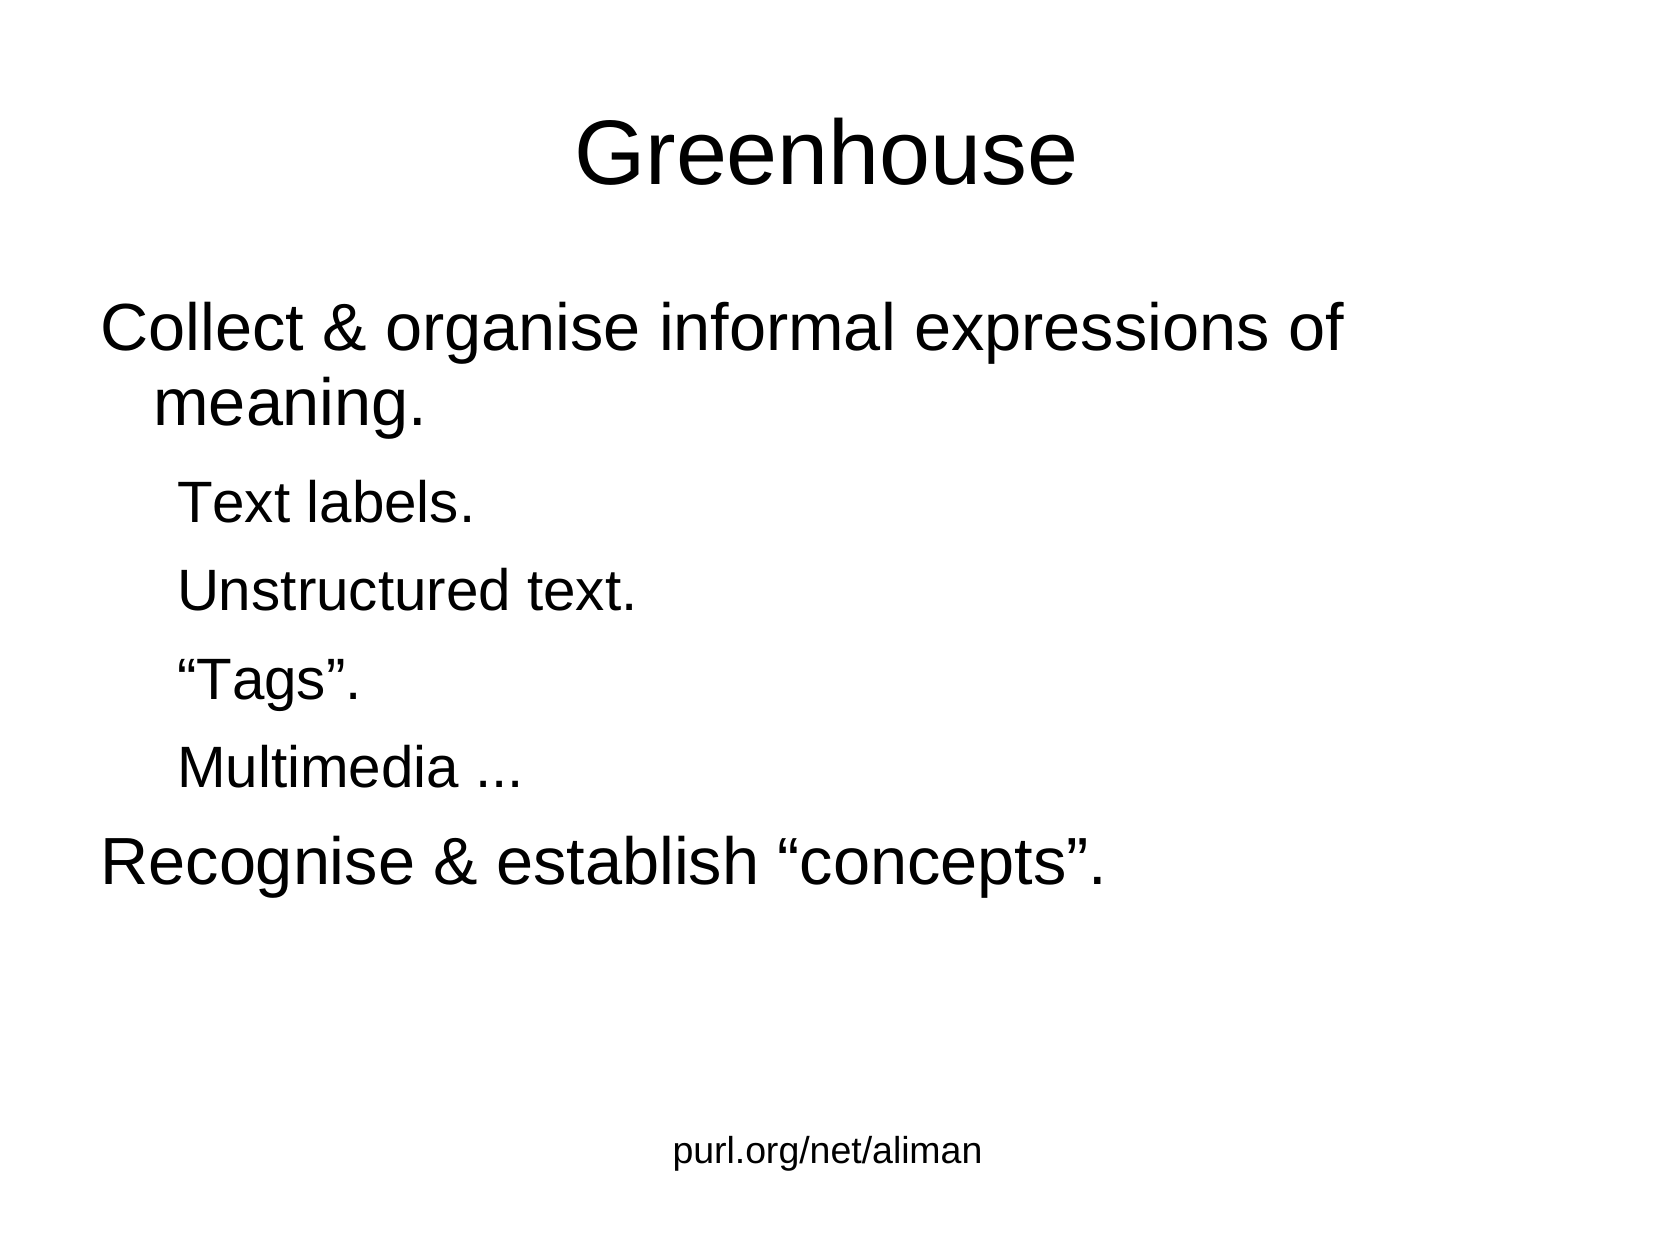

# Greenhouse
Collect & organise informal expressions of meaning.
Text labels.
Unstructured text.
“Tags”.
Multimedia ...
Recognise & establish “concepts”.